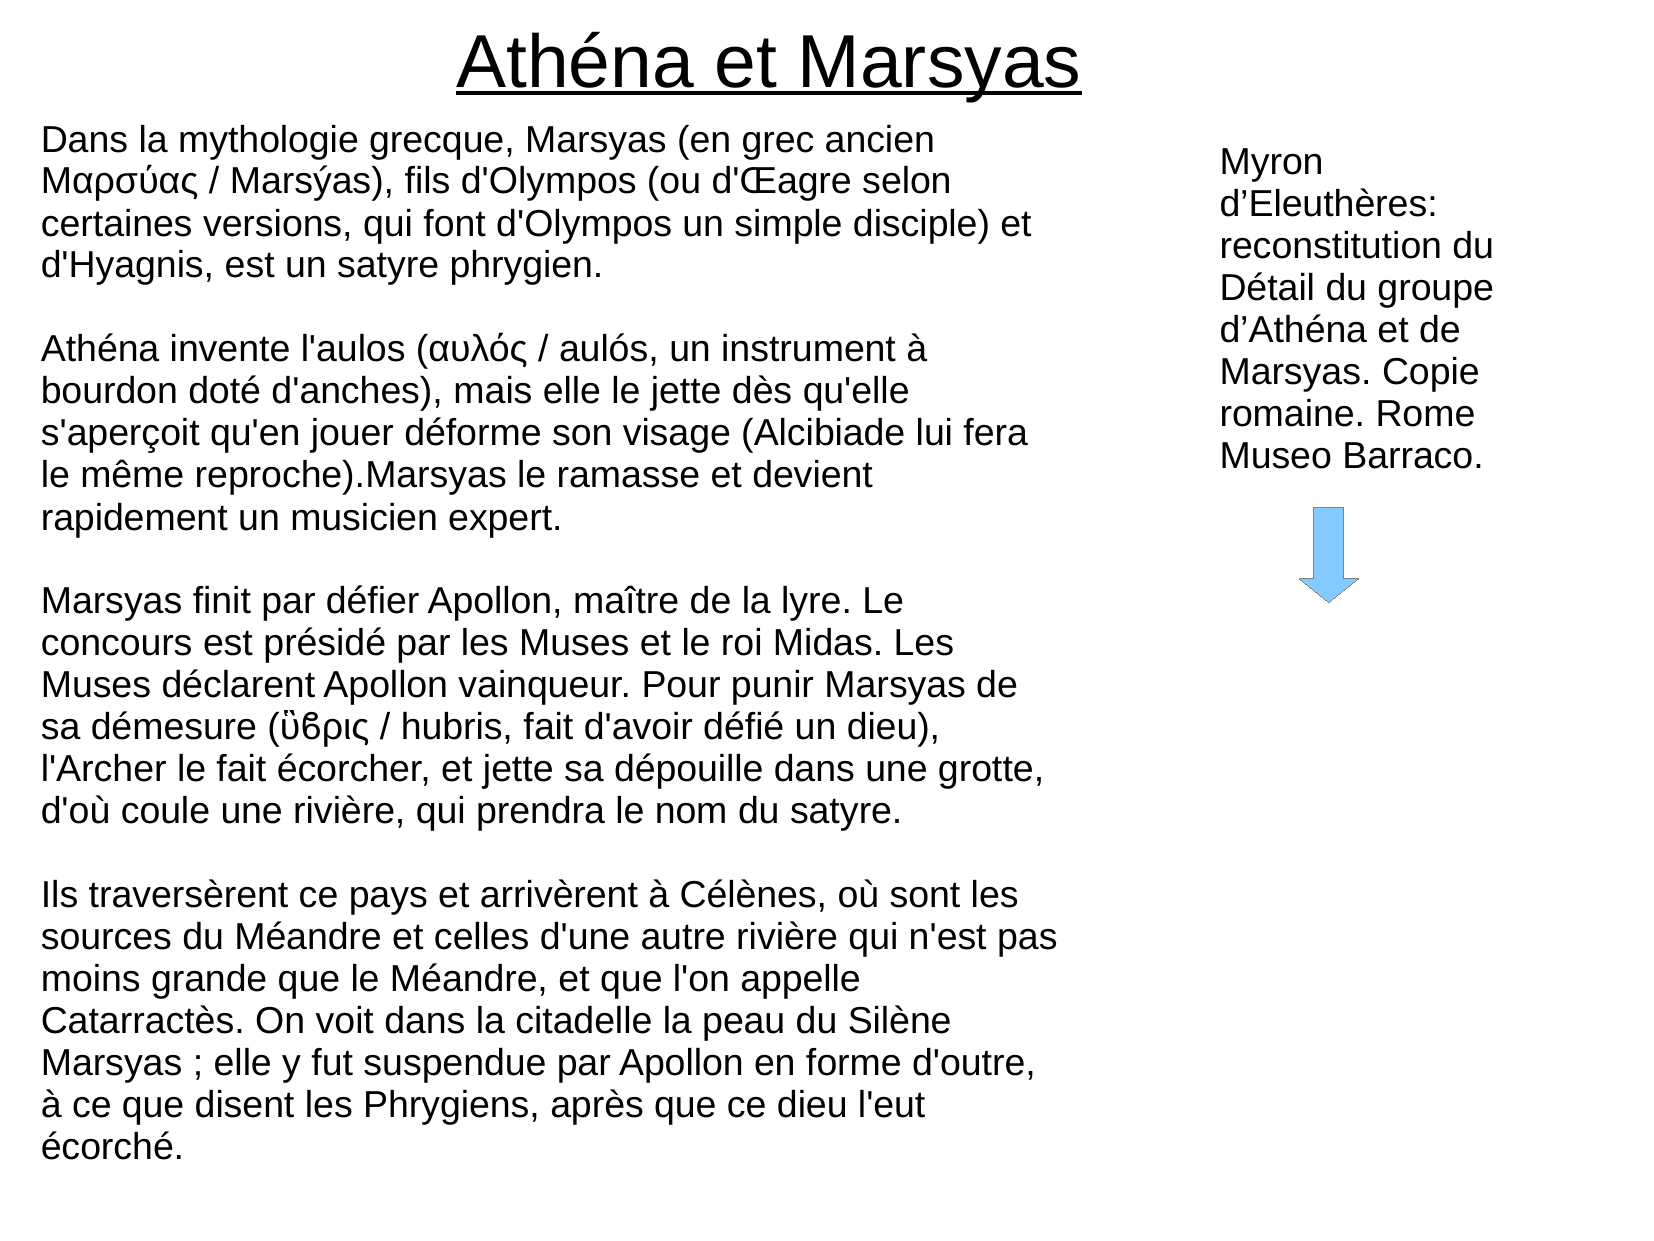

Athéna et Marsyas
Dans la mythologie grecque, Marsyas (en grec ancien Μαρσύας / Marsýas), fils d'Olympos (ou d'Œagre selon certaines versions, qui font d'Olympos un simple disciple) et d'Hyagnis, est un satyre phrygien.
Athéna invente l'aulos (αυλός / aulós, un instrument à bourdon doté d'anches), mais elle le jette dès qu'elle s'aperçoit qu'en jouer déforme son visage (Alcibiade lui fera le même reproche).Marsyas le ramasse et devient rapidement un musicien expert.
Marsyas finit par défier Apollon, maître de la lyre. Le concours est présidé par les Muses et le roi Midas. Les Muses déclarent Apollon vainqueur. Pour punir Marsyas de sa démesure (ὓϐρις / hubris, fait d'avoir défié un dieu), l'Archer le fait écorcher, et jette sa dépouille dans une grotte, d'où coule une rivière, qui prendra le nom du satyre.
Ils traversèrent ce pays et arrivèrent à Célènes, où sont les sources du Méandre et celles d'une autre rivière qui n'est pas moins grande que le Méandre, et que l'on appelle Catarractès. On voit dans la citadelle la peau du Silène Marsyas ; elle y fut suspendue par Apollon en forme d'outre, à ce que disent les Phrygiens, après que ce dieu l'eut écorché.
Myron d’Eleuthères: reconstitution du Détail du groupe d’Athéna et de Marsyas. Copie romaine. Rome Museo Barraco.